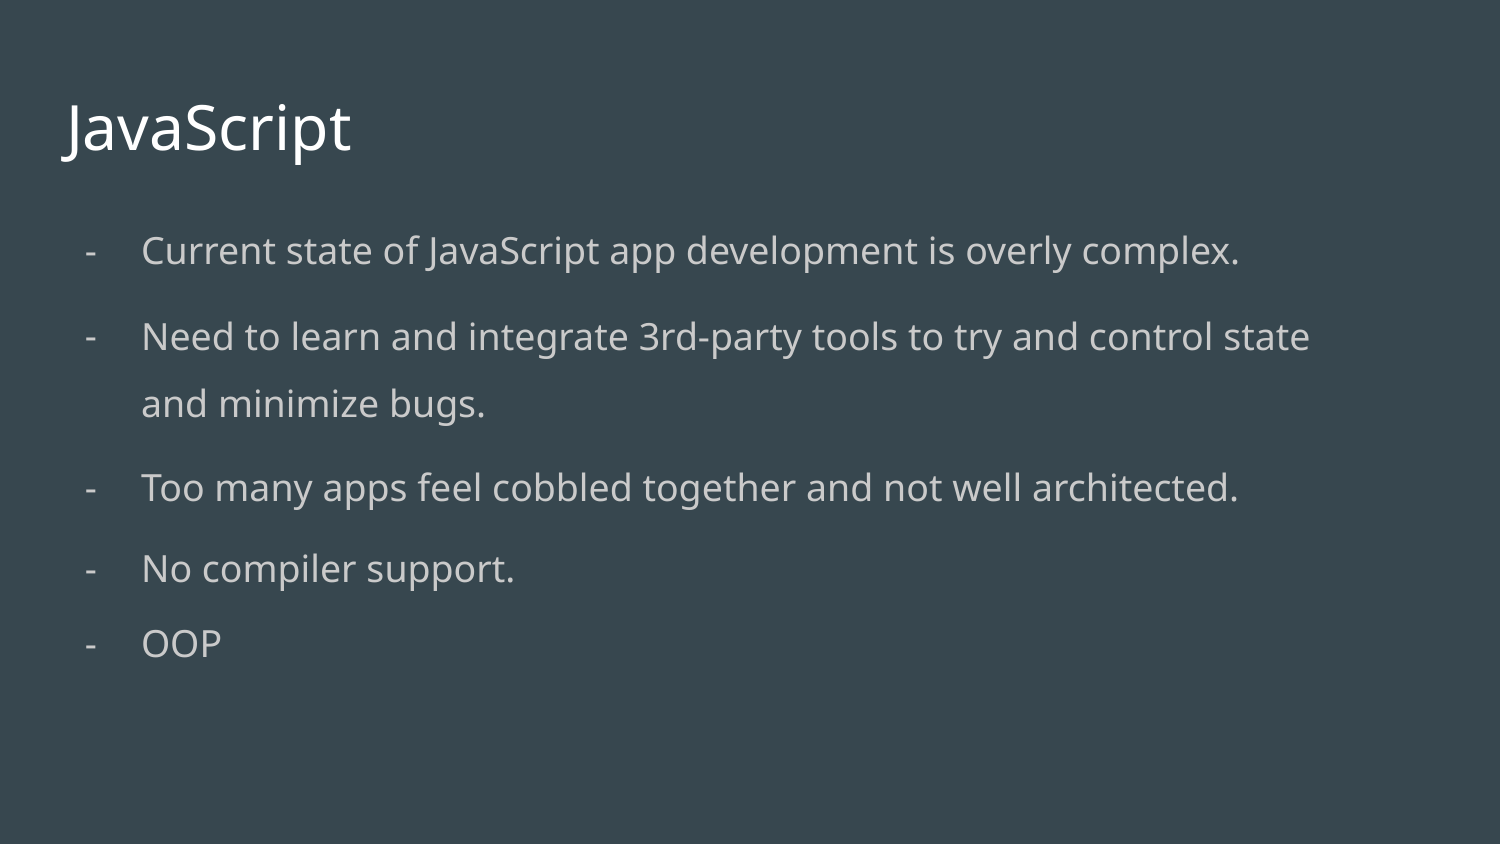

# JavaScript
Current state of JavaScript app development is overly complex.
Need to learn and integrate 3rd-party tools to try and control state and minimize bugs.
Too many apps feel cobbled together and not well architected.
No compiler support.
OOP